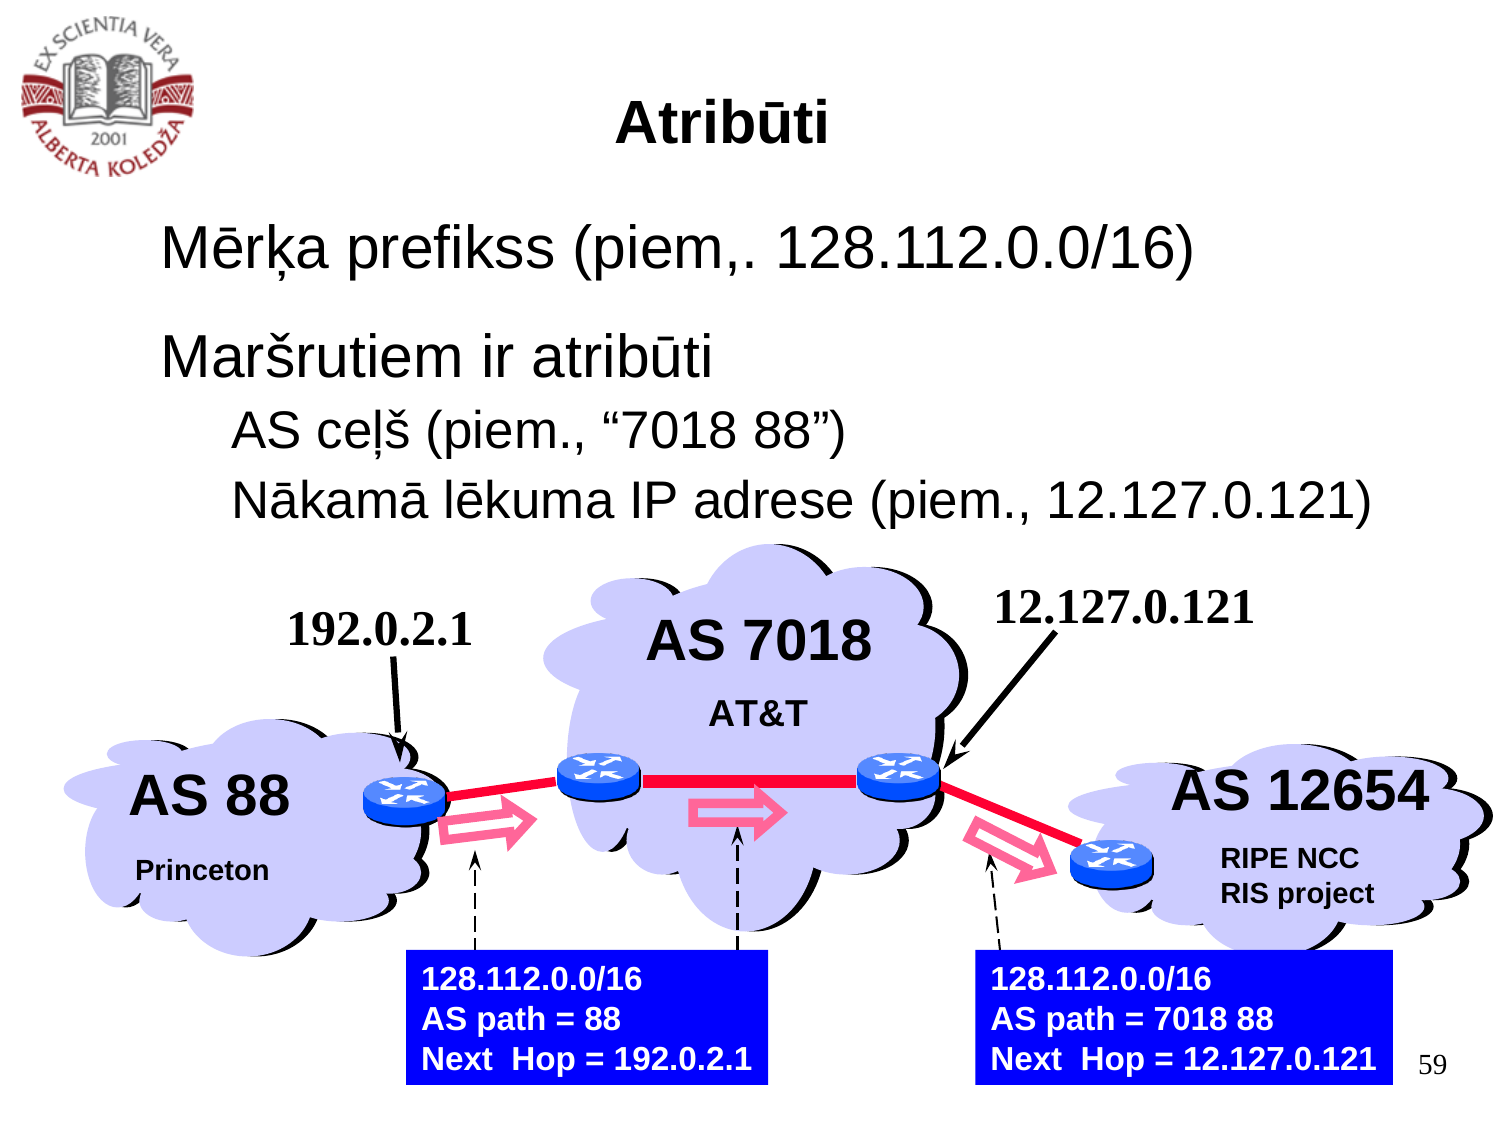

# Atribūti
Mērķa prefikss (piem,. 128.112.0.0/16)
Maršrutiem ir atribūti
AS ceļš (piem., “7018 88”)
Nākamā lēkuma IP adrese (piem., 12.127.0.121)
12.127.0.121
192.0.2.1
AS 7018
AT&T
AS 12654
AS 88
RIPE NCC
RIS project
Princeton
128.112.0.0/16
AS path = 88
Next Hop = 192.0.2.1
128.112.0.0/16
AS path = 7018 88
Next Hop = 12.127.0.121